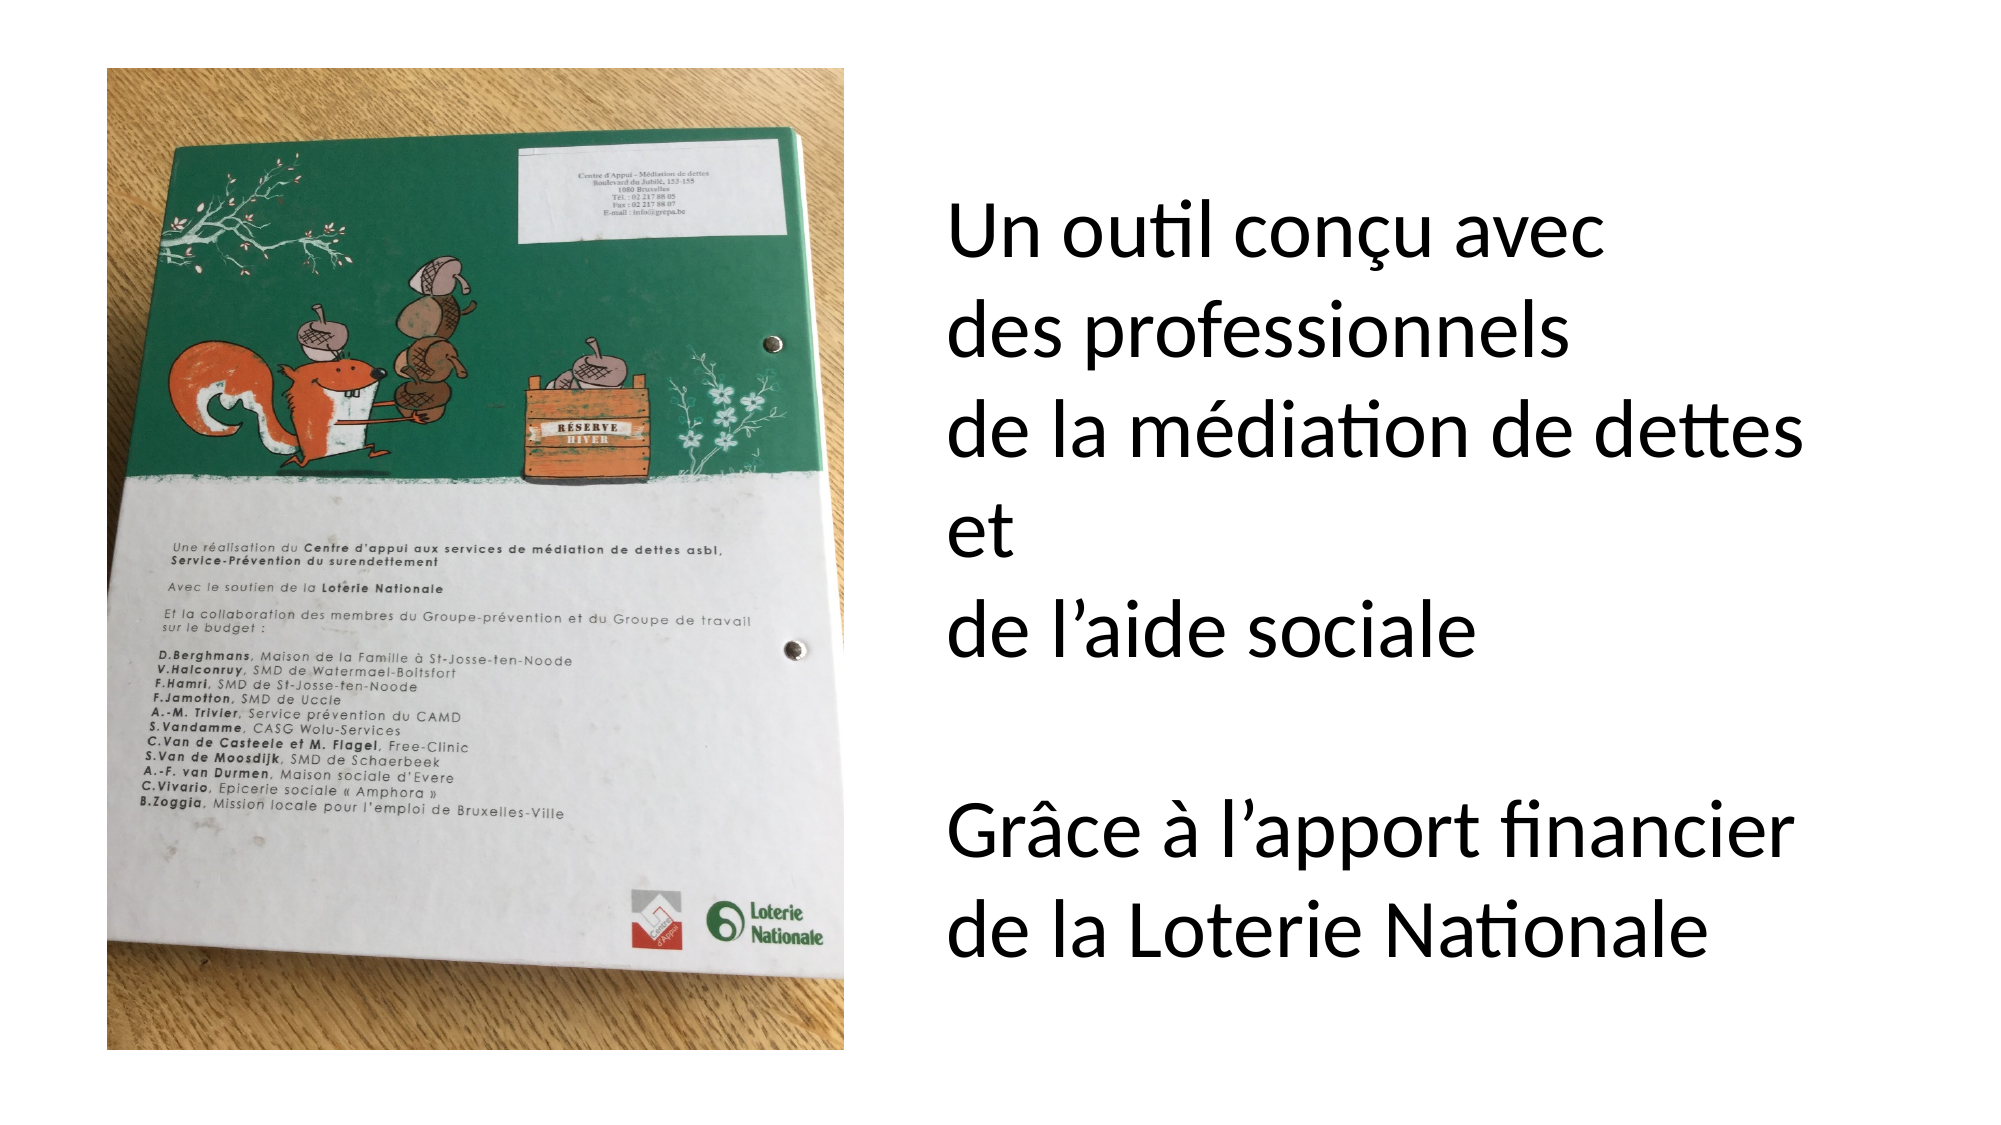

Un outil conçu avec
des professionnels
de la médiation de dettes
et
de l’aide sociale
Grâce à l’apport financier
de la Loterie Nationale